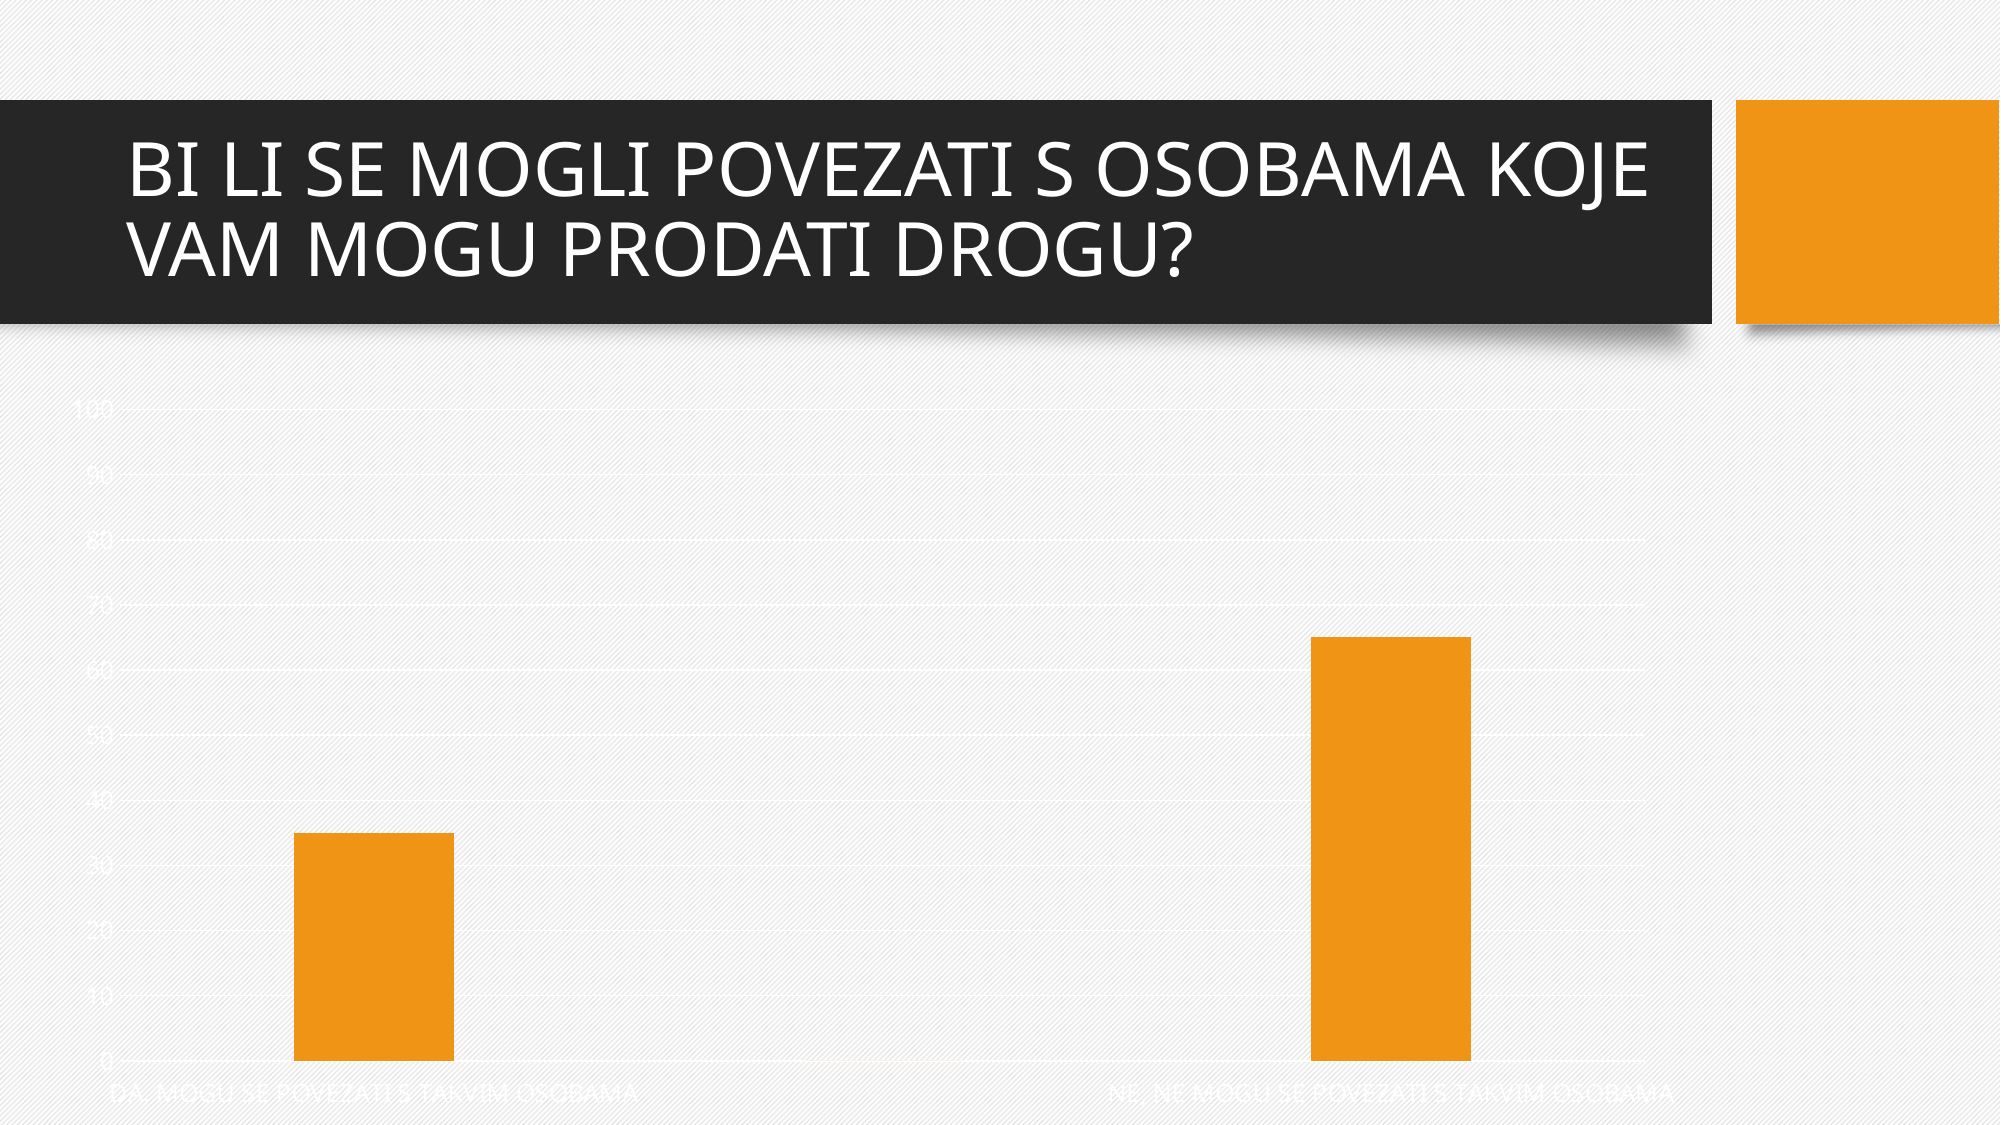

# BI LI SE MOGLI POVEZATI S OSOBAMA KOJE VAM MOGU PRODATI DROGU?
### Chart
| Category | Skup 1 |
|---|---|
| DA, MOGU SE POVEZATI S TAKVIM OSOBAMA | 35.0 |
| None | 0.0 |
| NE, NE MOGU SE POVEZATI S TAKVIM OSOBAMA | 65.0 |